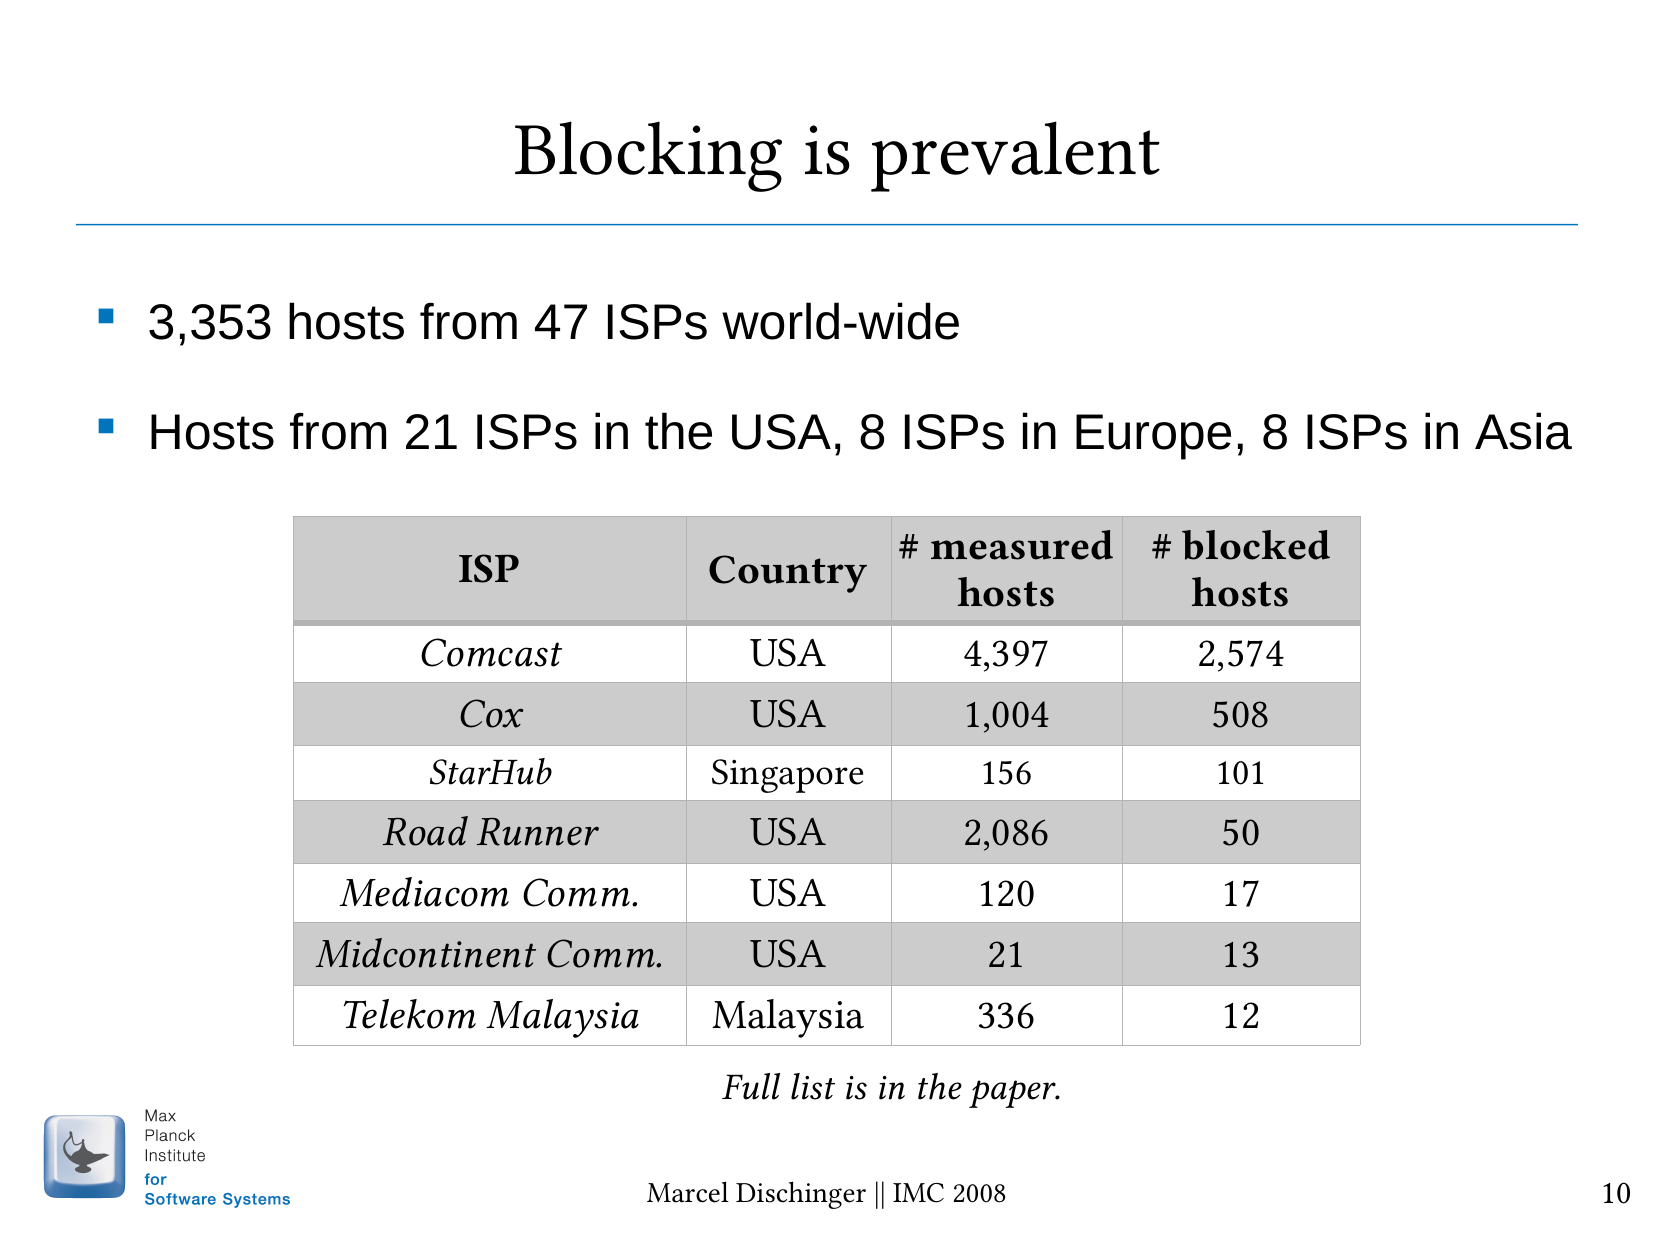

# Blocking is prevalent
3,353 hosts from 47 ISPs world-wide
Hosts from 21 ISPs in the USA, 8 ISPs in Europe, 8 ISPs in Asia
| ISP | Country | # measured hosts | # blocked hosts |
| --- | --- | --- | --- |
| Comcast | USA | 4,397 | 2,574 |
| Cox | USA | 1,004 | 508 |
| StarHub | Singapore | 156 | 101 |
| Road Runner | USA | 2,086 | 50 |
| Mediacom Comm. | USA | 120 | 17 |
| Midcontinent Comm. | USA | 21 | 13 |
| Telekom Malaysia | Malaysia | 336 | 12 |
Full list is in the paper.